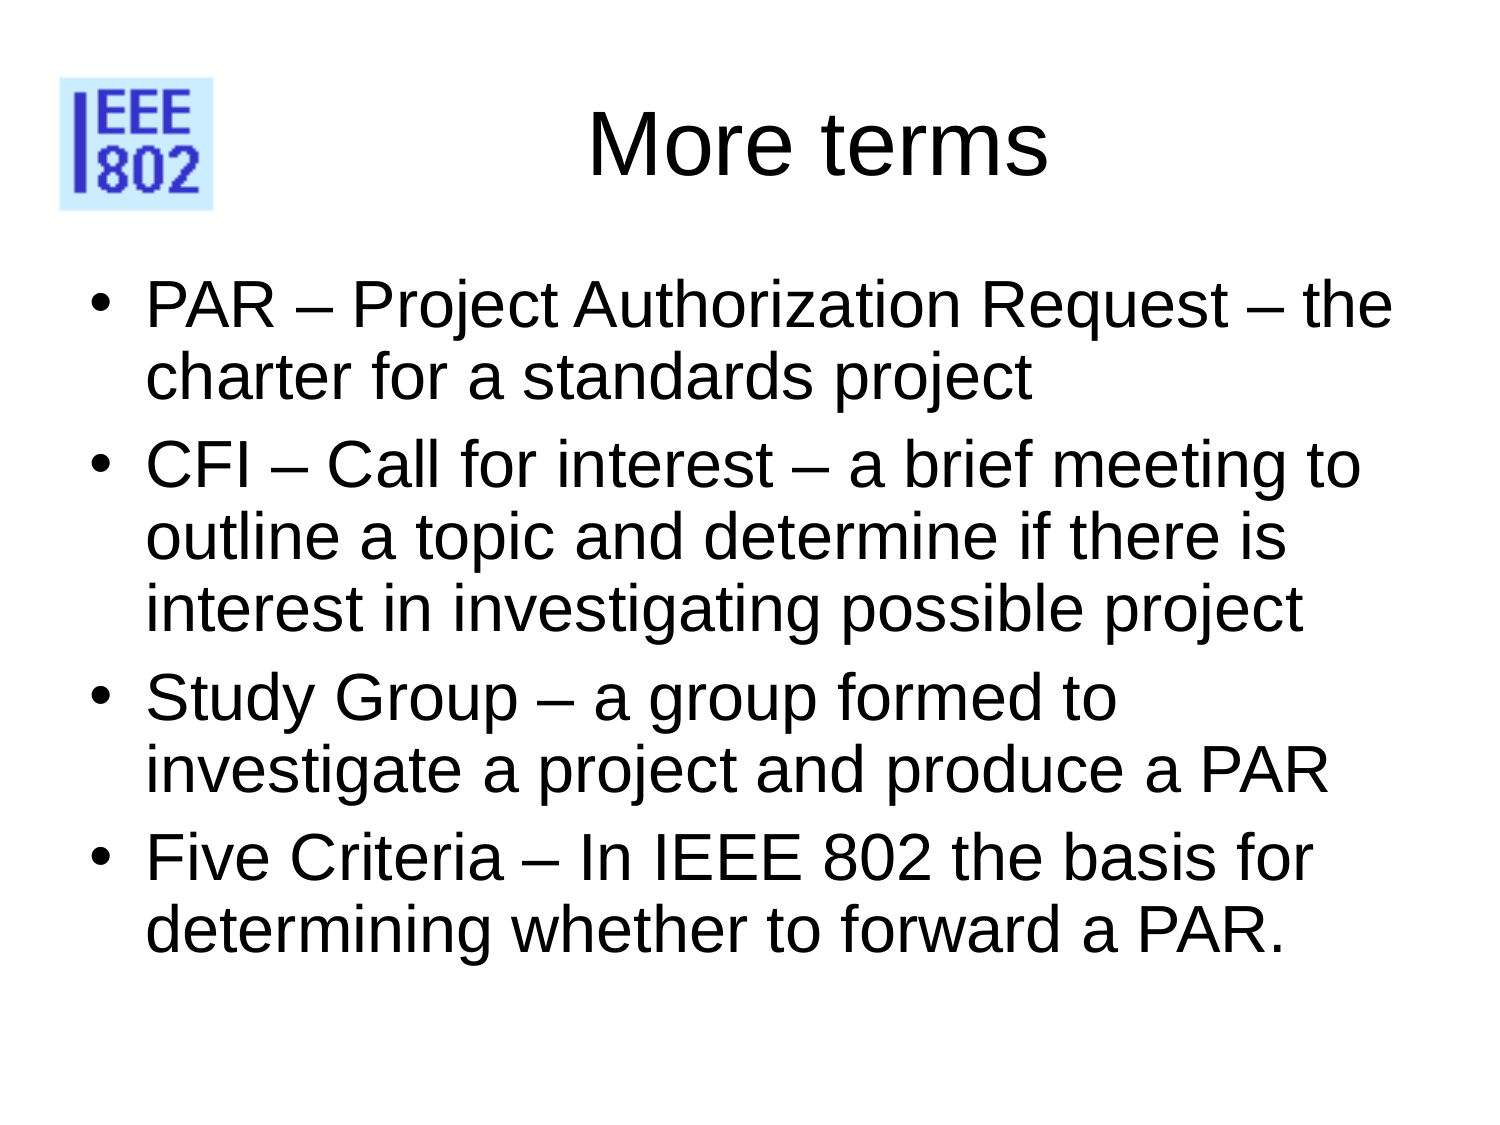

More terms
PAR – Project Authorization Request – the charter for a standards project
CFI – Call for interest – a brief meeting to outline a topic and determine if there is interest in investigating possible project
Study Group – a group formed to investigate a project and produce a PAR
Five Criteria – In IEEE 802 the basis for determining whether to forward a PAR.